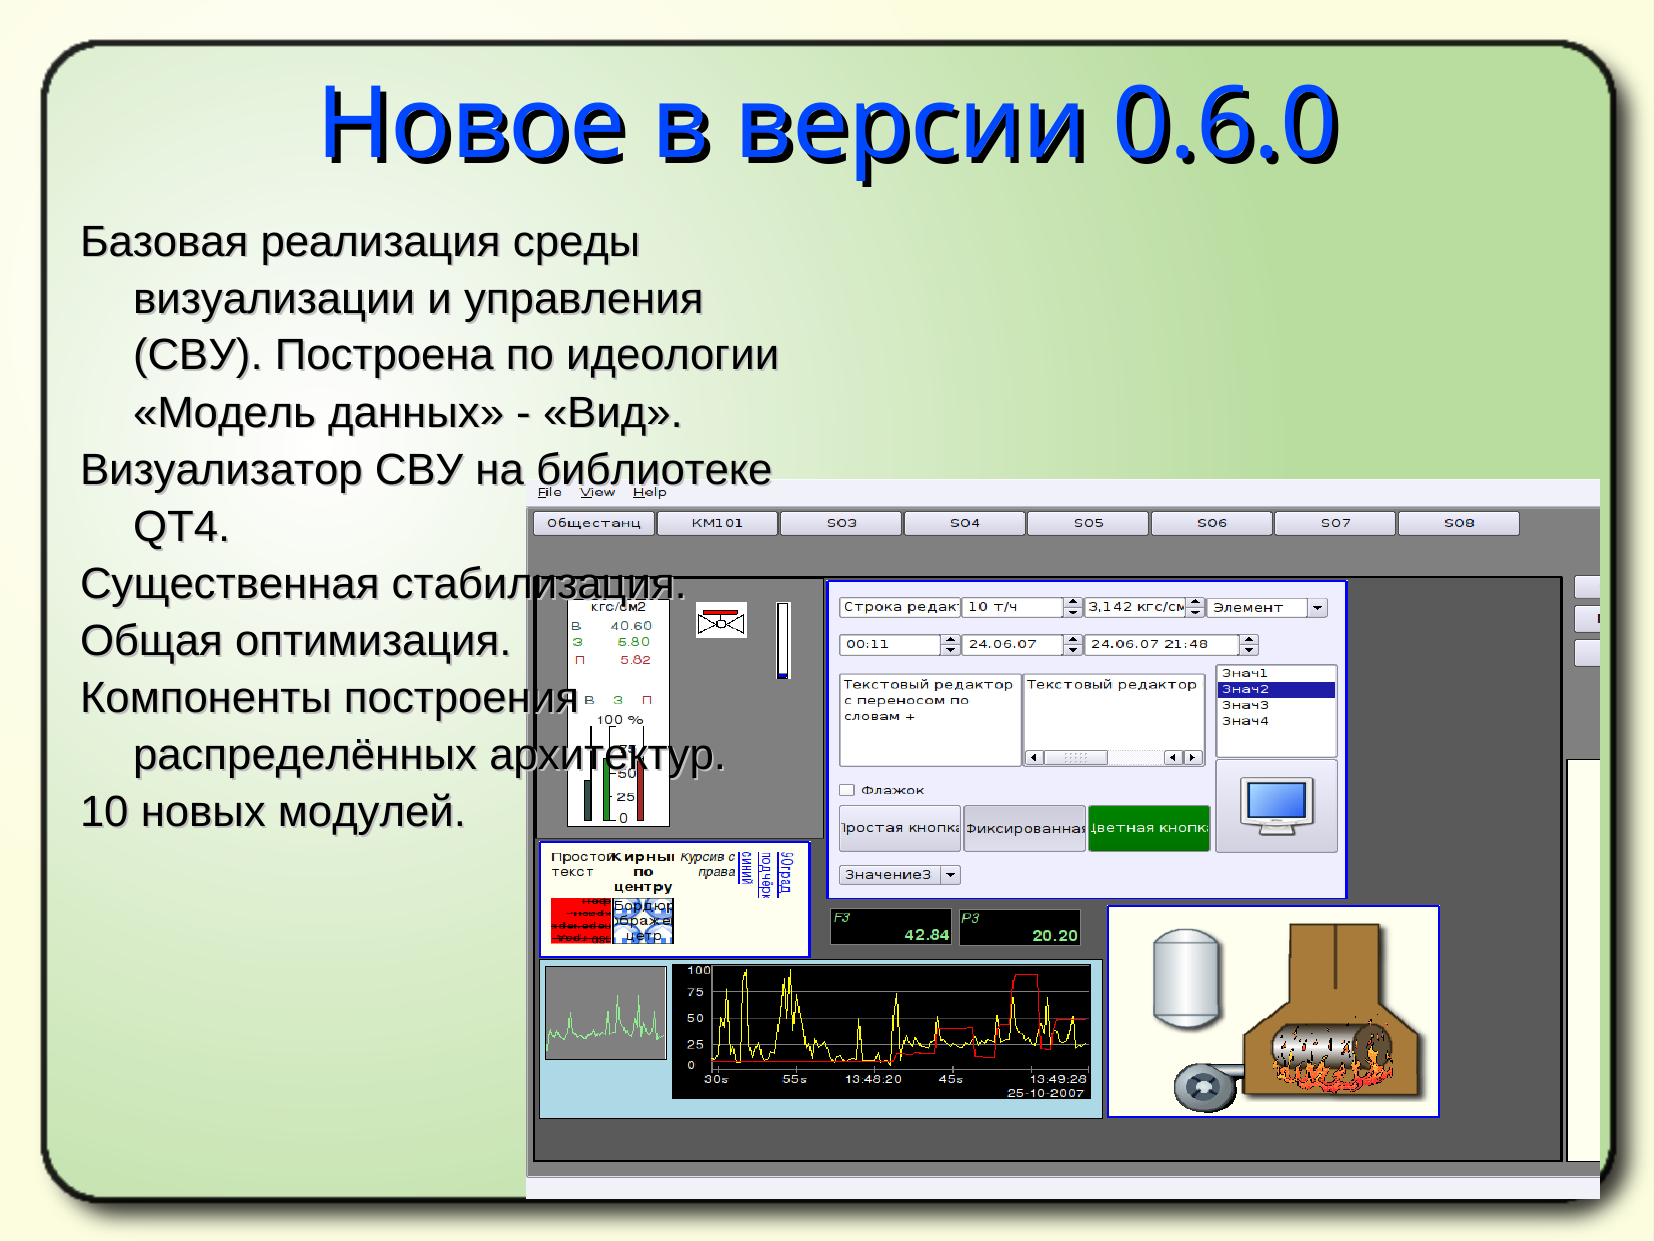

# Новое в версии 0.6.0
Базовая реализация среды визуализации и управления (СВУ). Построена по идеологии «Модель данных» - «Вид».
Визуализатор СВУ на библиотеке QT4.
Существенная стабилизация.
Общая оптимизация.
Компоненты построения распределённых архитектур.
10 новых модулей.